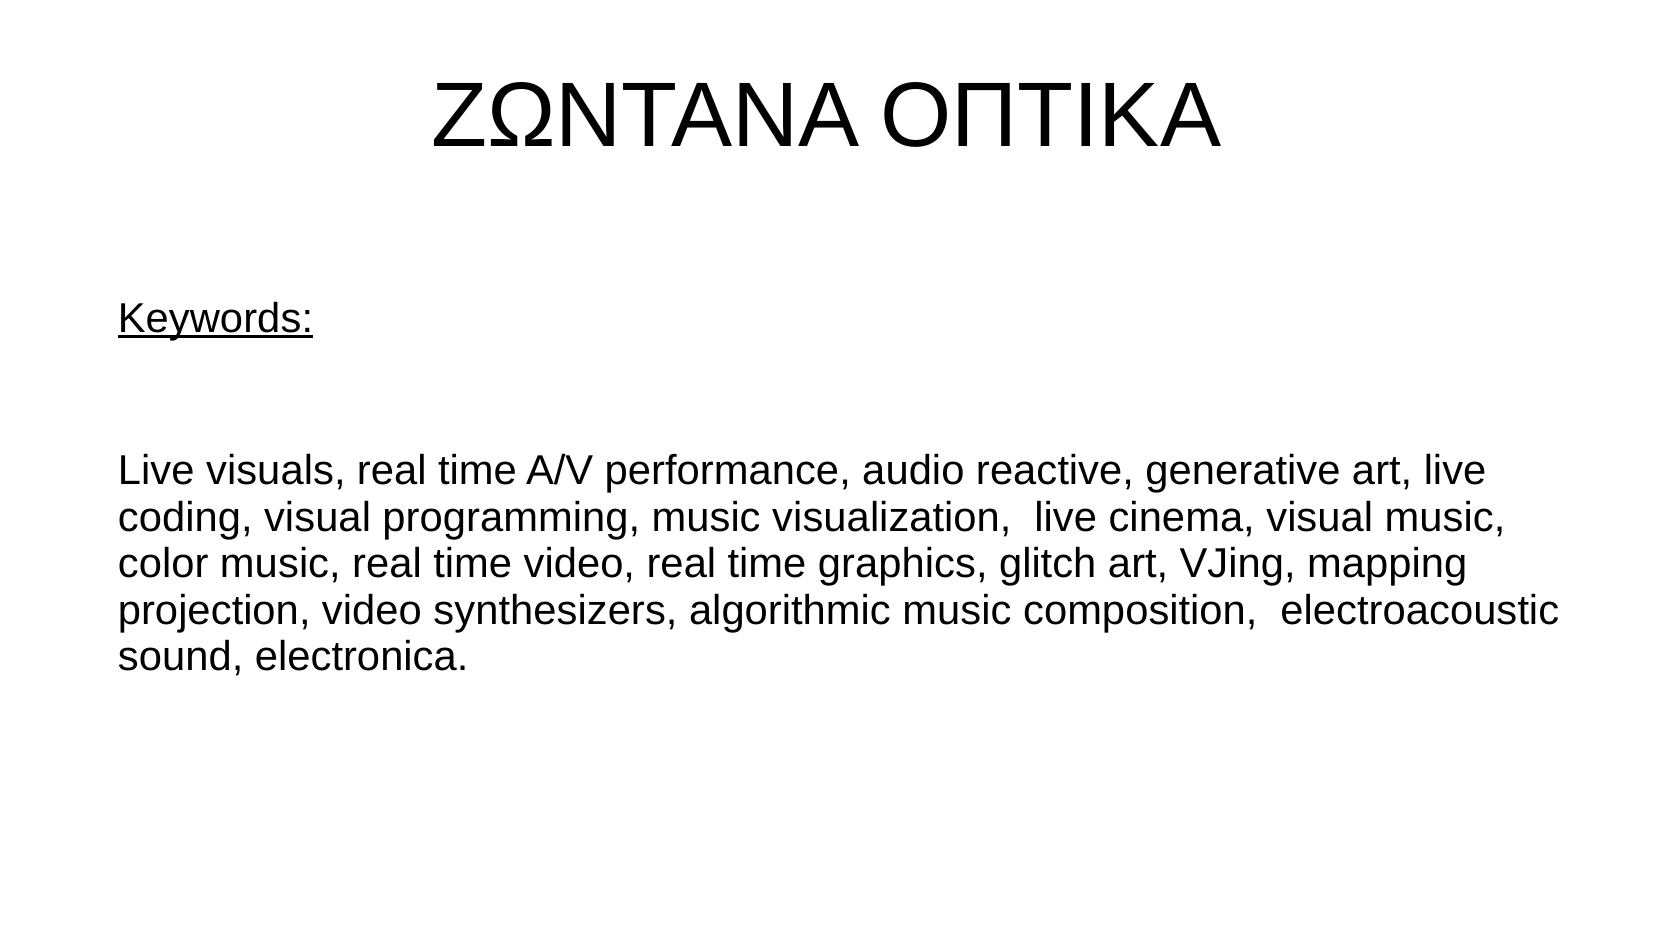

# ΖΩΝΤΑΝΑ ΟΠΤΙΚΑ
Keywords:
Live visuals, real time A/V performance, audio reactive, generative art, live coding, visual programming, music visualization, live cinema, visual music, color music, real time video, real time graphics, glitch art, VJing, mapping projection, video synthesizers, algorithmic music composition, electroacoustic sound, electronica.